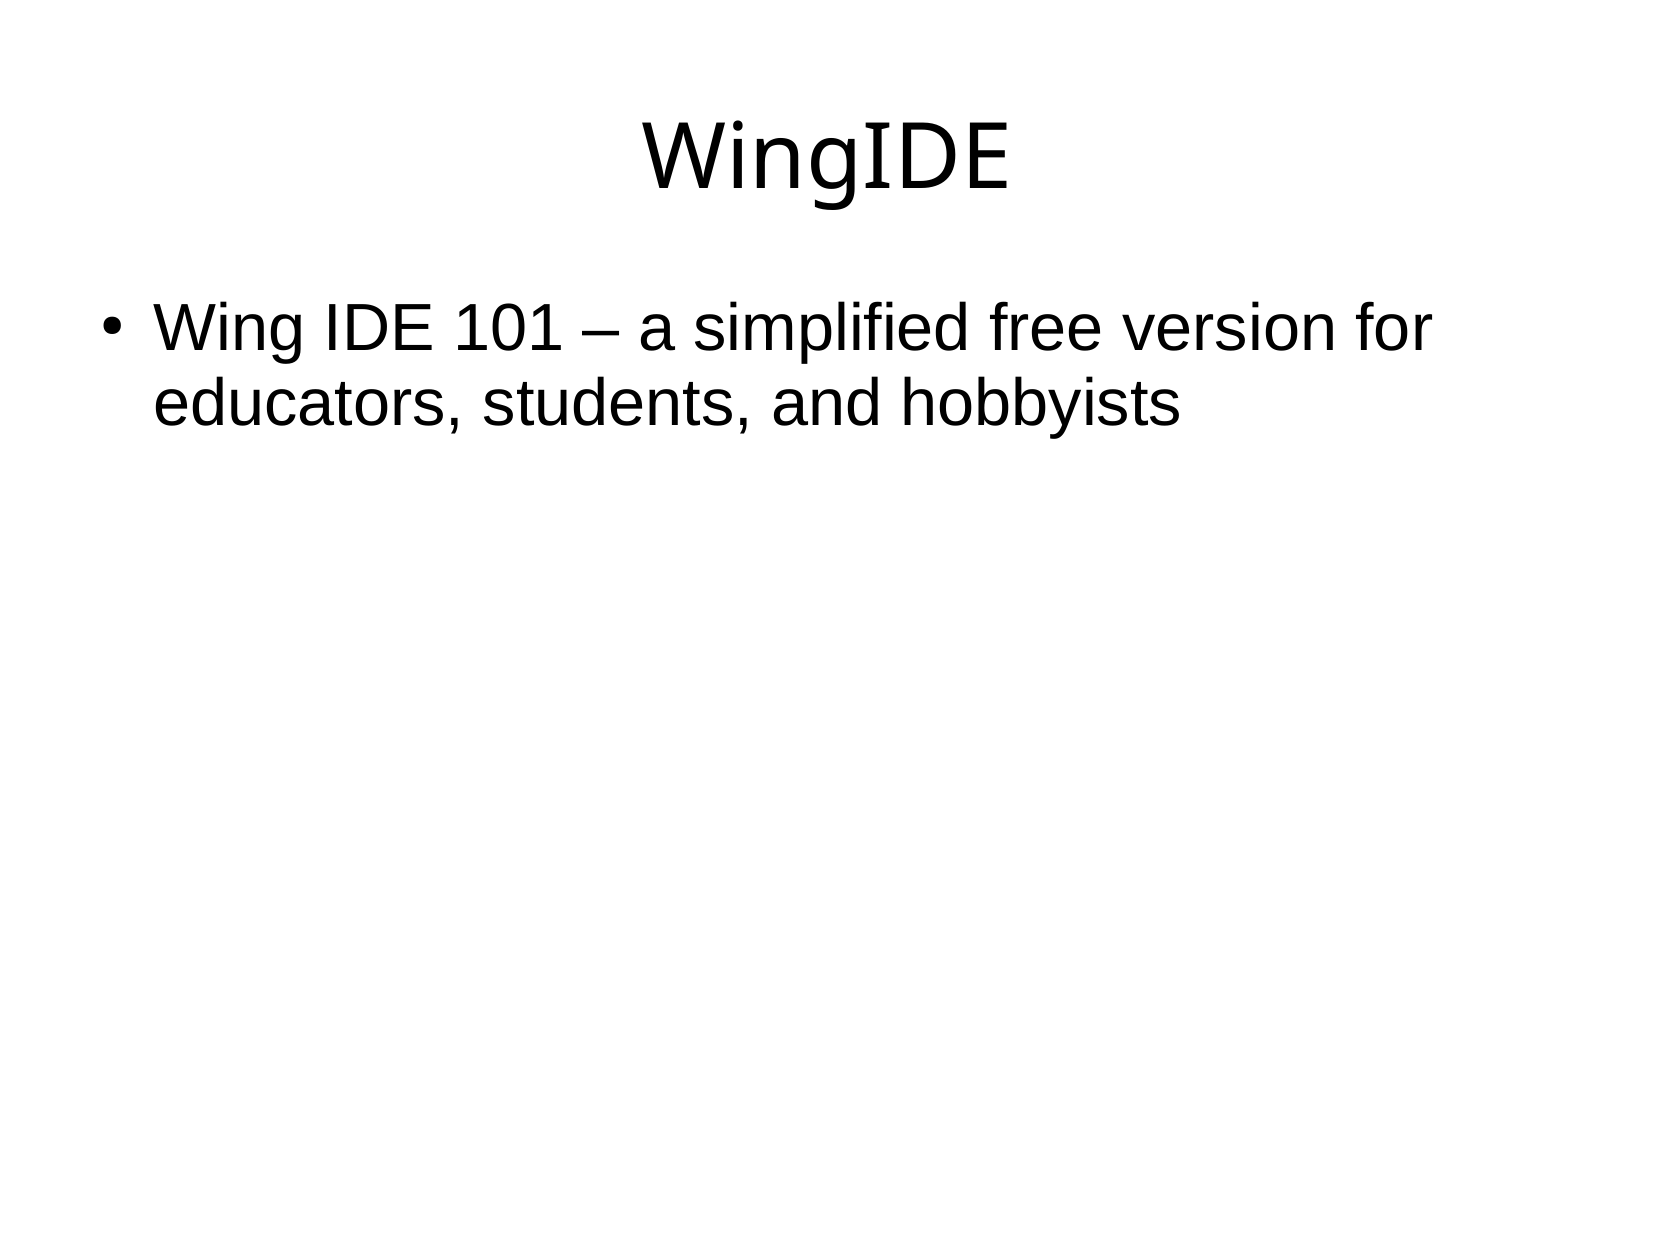

# WingIDE
Wing IDE 101 – a simplified free version for educators, students, and hobbyists